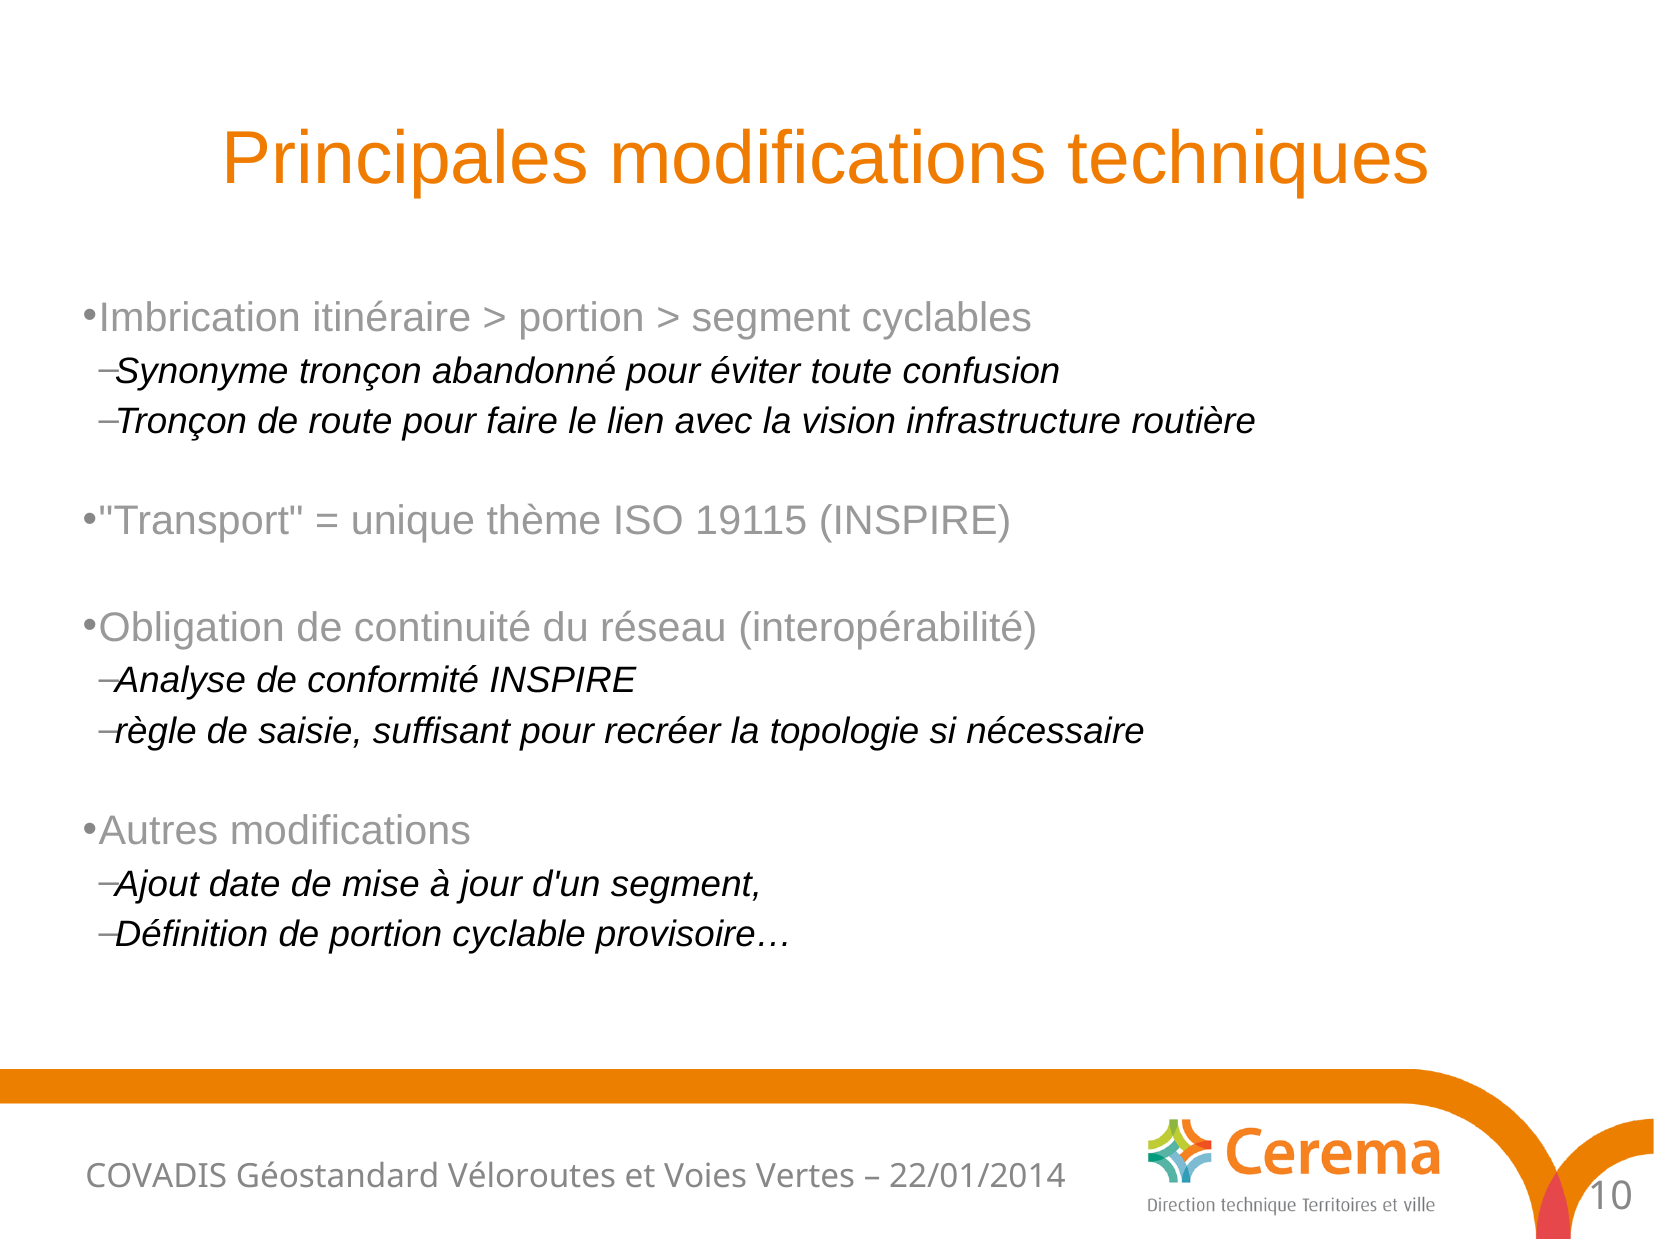

# Principales modifications techniques
Imbrication itinéraire > portion > segment cyclables
Synonyme tronçon abandonné pour éviter toute confusion
Tronçon de route pour faire le lien avec la vision infrastructure routière
"Transport" = unique thème ISO 19115 (INSPIRE)
Obligation de continuité du réseau (interopérabilité)
Analyse de conformité INSPIRE
règle de saisie, suffisant pour recréer la topologie si nécessaire
Autres modifications
Ajout date de mise à jour d'un segment,
Définition de portion cyclable provisoire…